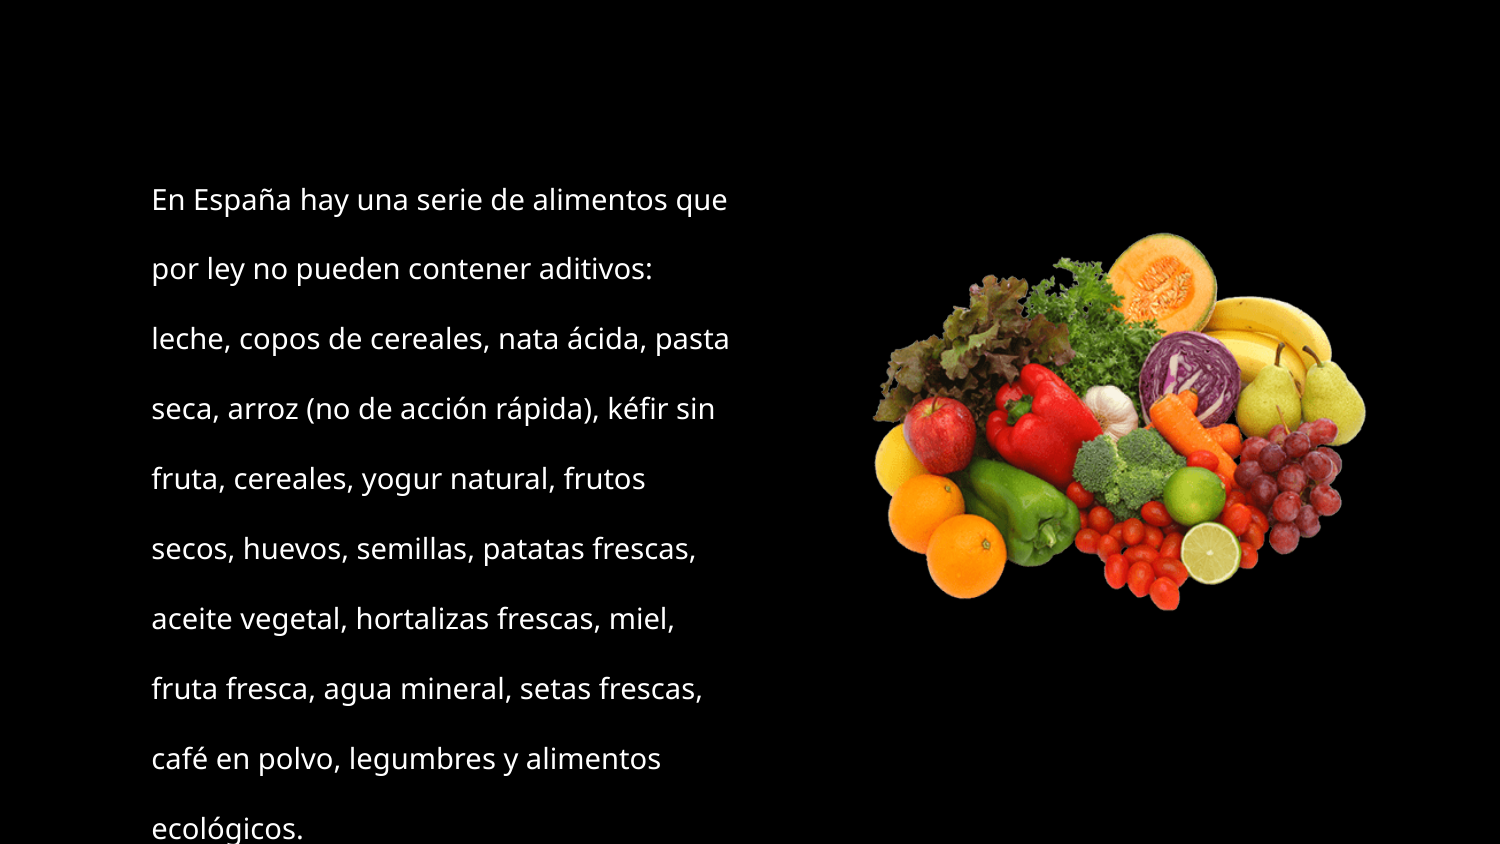

En España hay una serie de alimentos que por ley no pueden contener aditivos: leche, copos de cereales, nata ácida, pasta seca, arroz (no de acción rápida), kéfir sin fruta, cereales, yogur natural, frutos secos, huevos, semillas, patatas frescas, aceite vegetal, hortalizas frescas, miel, fruta fresca, agua mineral, setas frescas, café en polvo, legumbres y alimentos ecológicos.